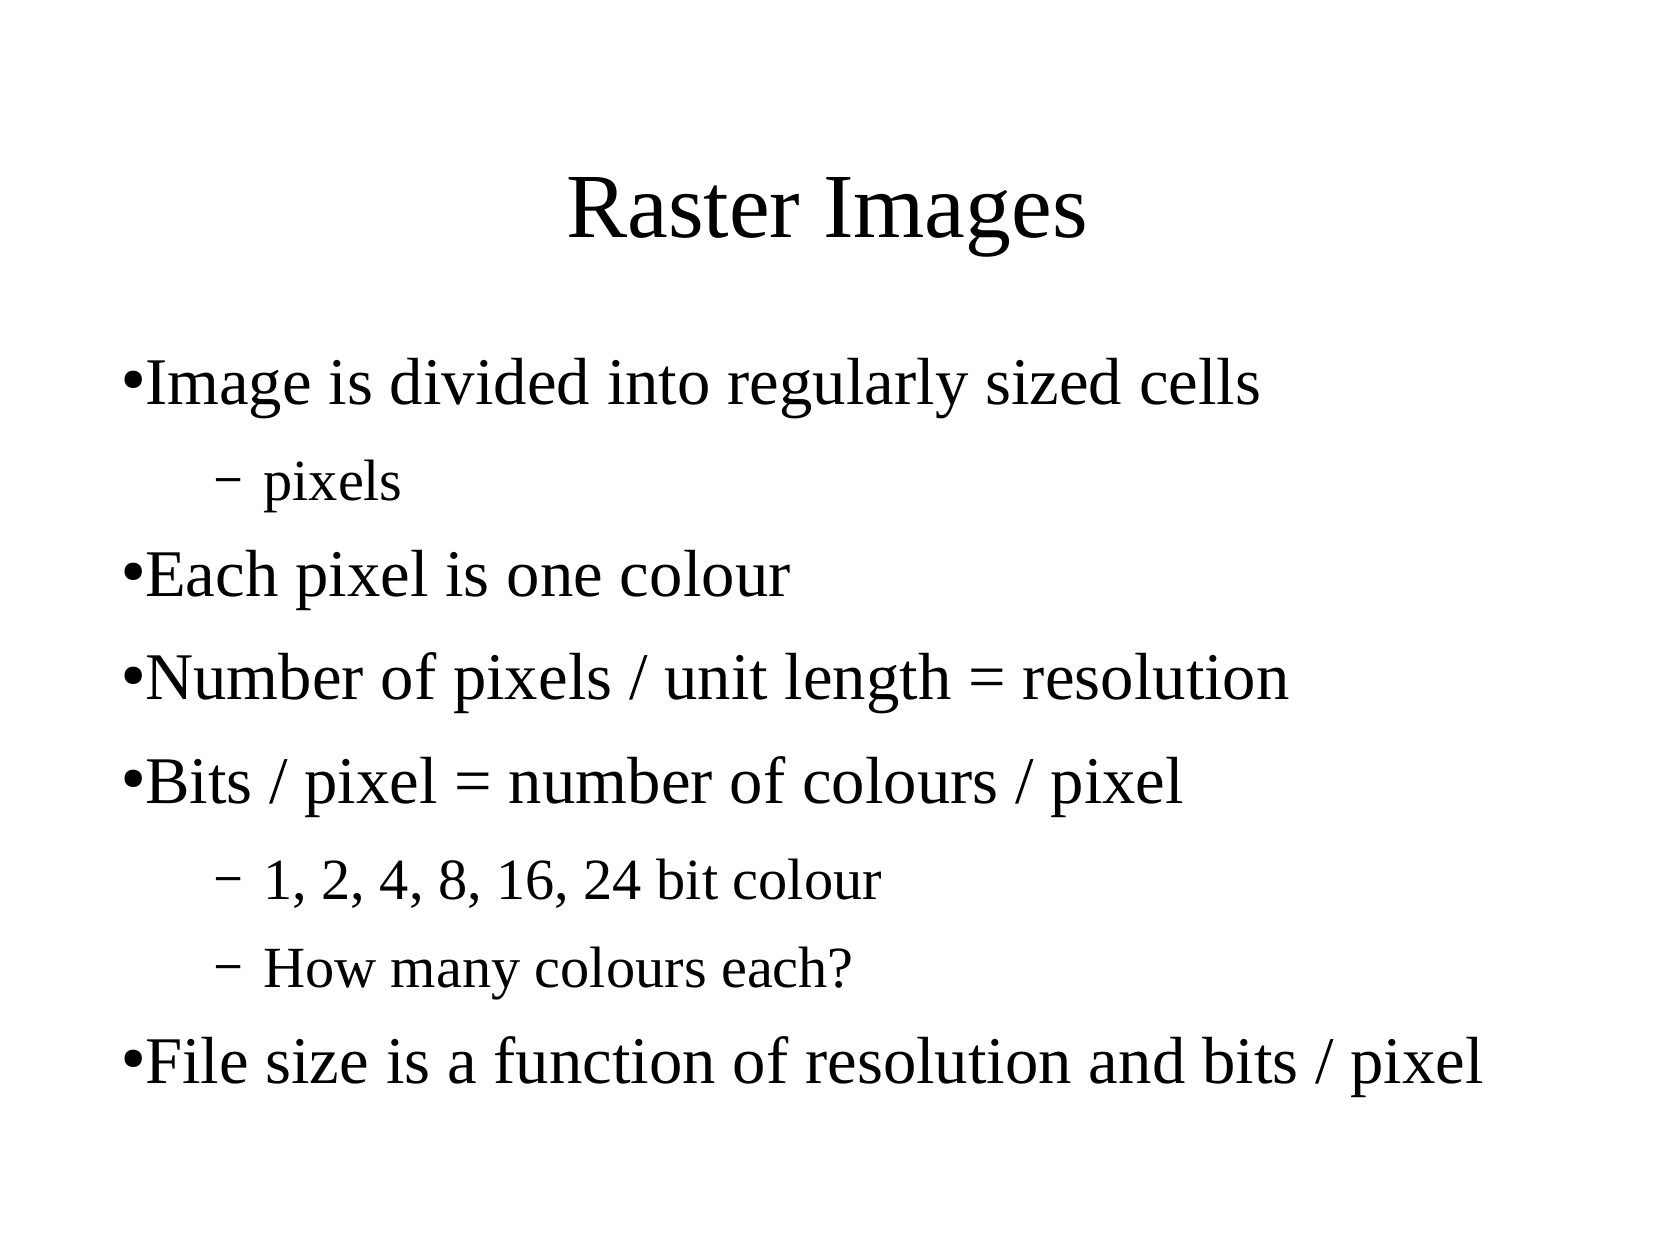

# Raster Images
Image is divided into regularly sized cells
pixels
Each pixel is one colour
Number of pixels / unit length = resolution
Bits / pixel = number of colours / pixel
1, 2, 4, 8, 16, 24 bit colour
How many colours each?
File size is a function of resolution and bits / pixel